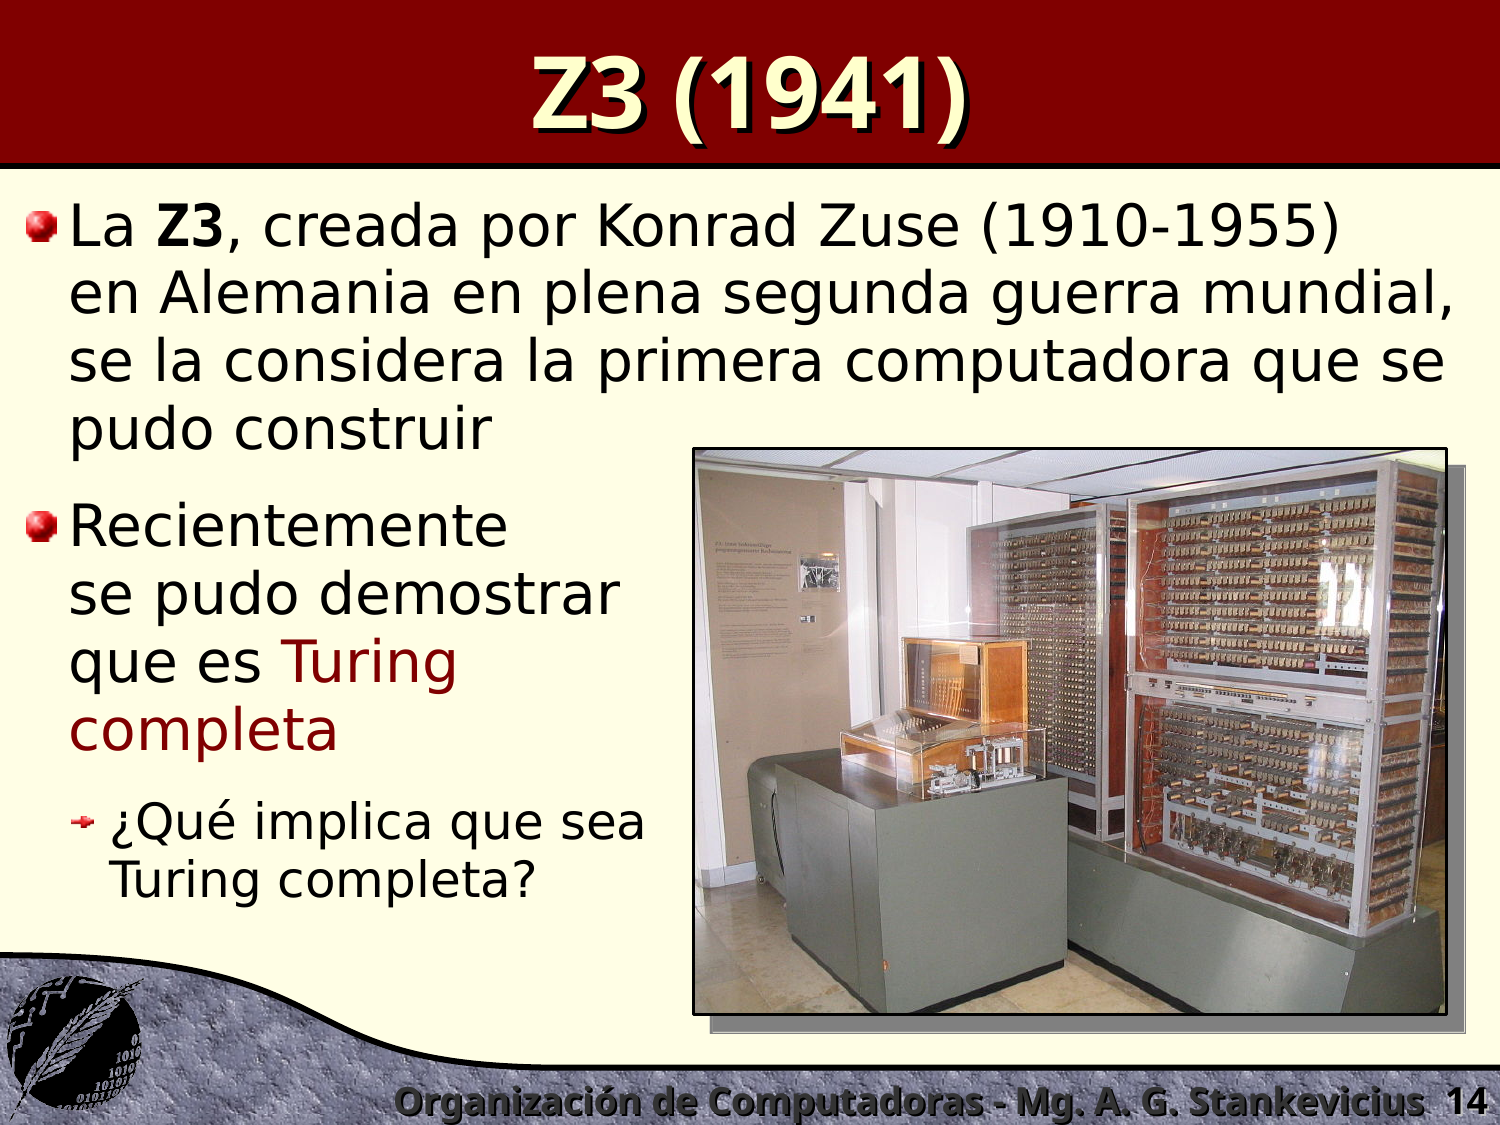

# Z3 (1941)
La Z3, creada por Konrad Zuse (1910-1955)
en Alemania en plena segunda guerra mundial, se la considera la primera computadora que se pudo construir
Recientemente
se pudo demostrar
que es Turing
completa
¿Qué implica que sea
Turing completa?
14